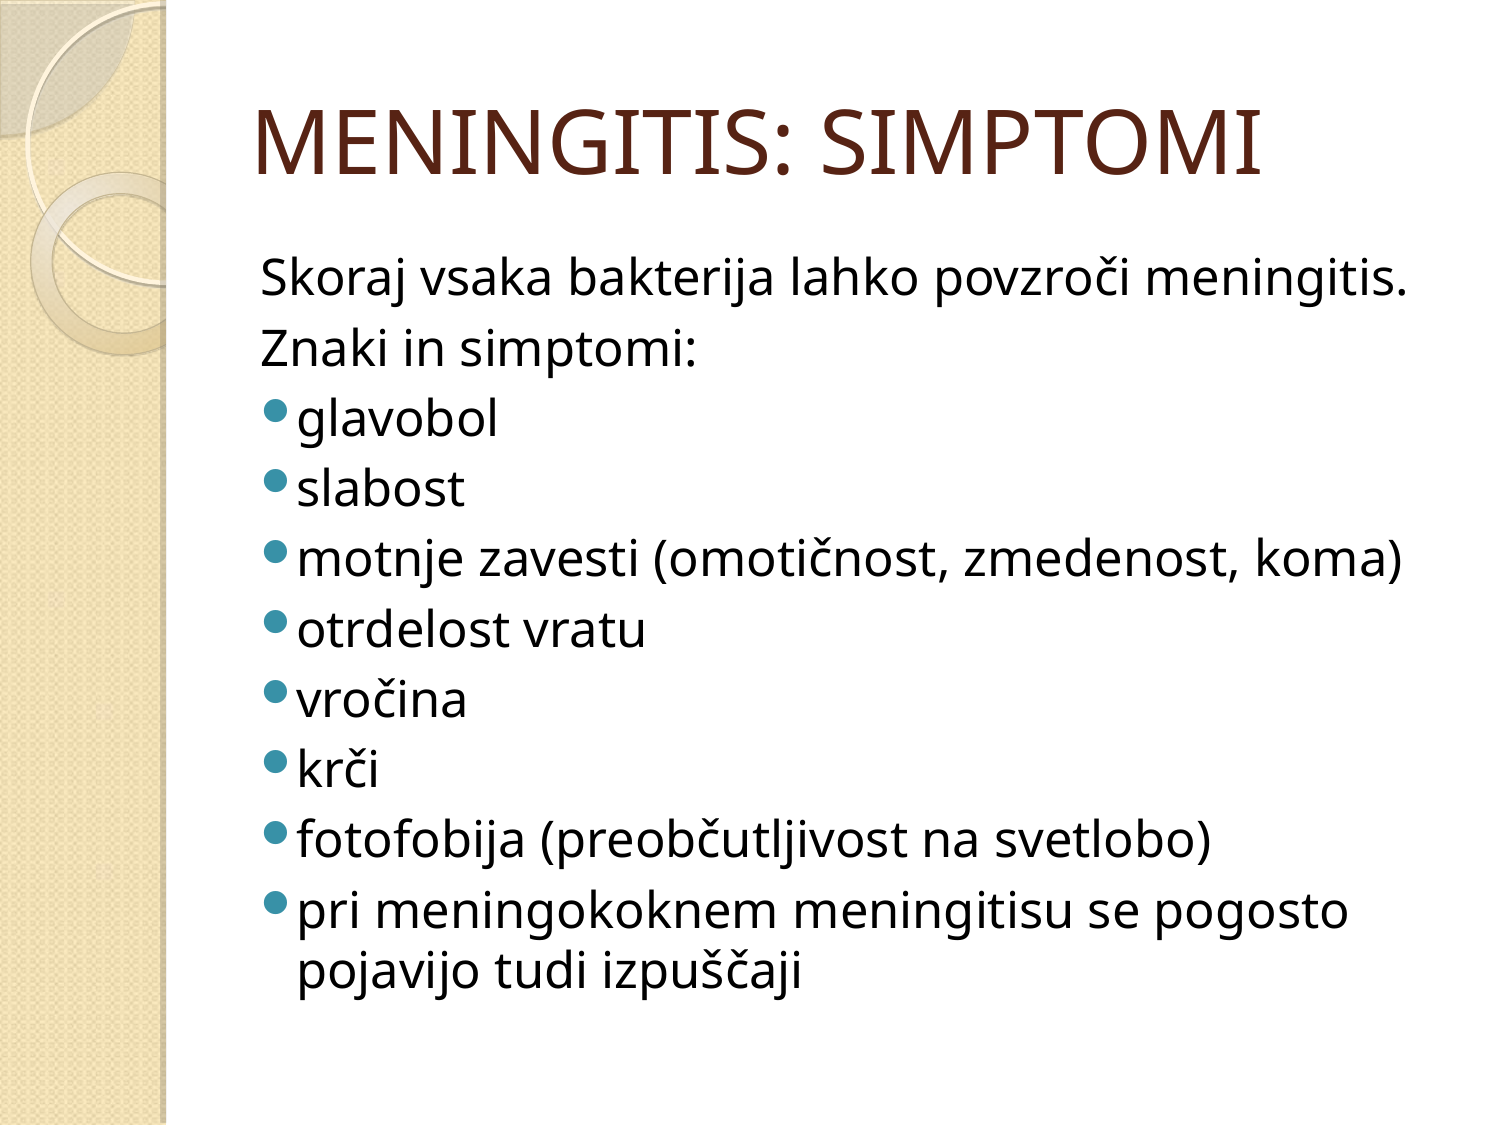

# MENINGITIS: SIMPTOMI
Skoraj vsaka bakterija lahko povzroči meningitis.
Znaki in simptomi:
glavobol
slabost
motnje zavesti (omotičnost, zmedenost, koma)
otrdelost vratu
vročina
krči
fotofobija (preobčutljivost na svetlobo)
pri meningokoknem meningitisu se pogosto pojavijo tudi izpuščaji